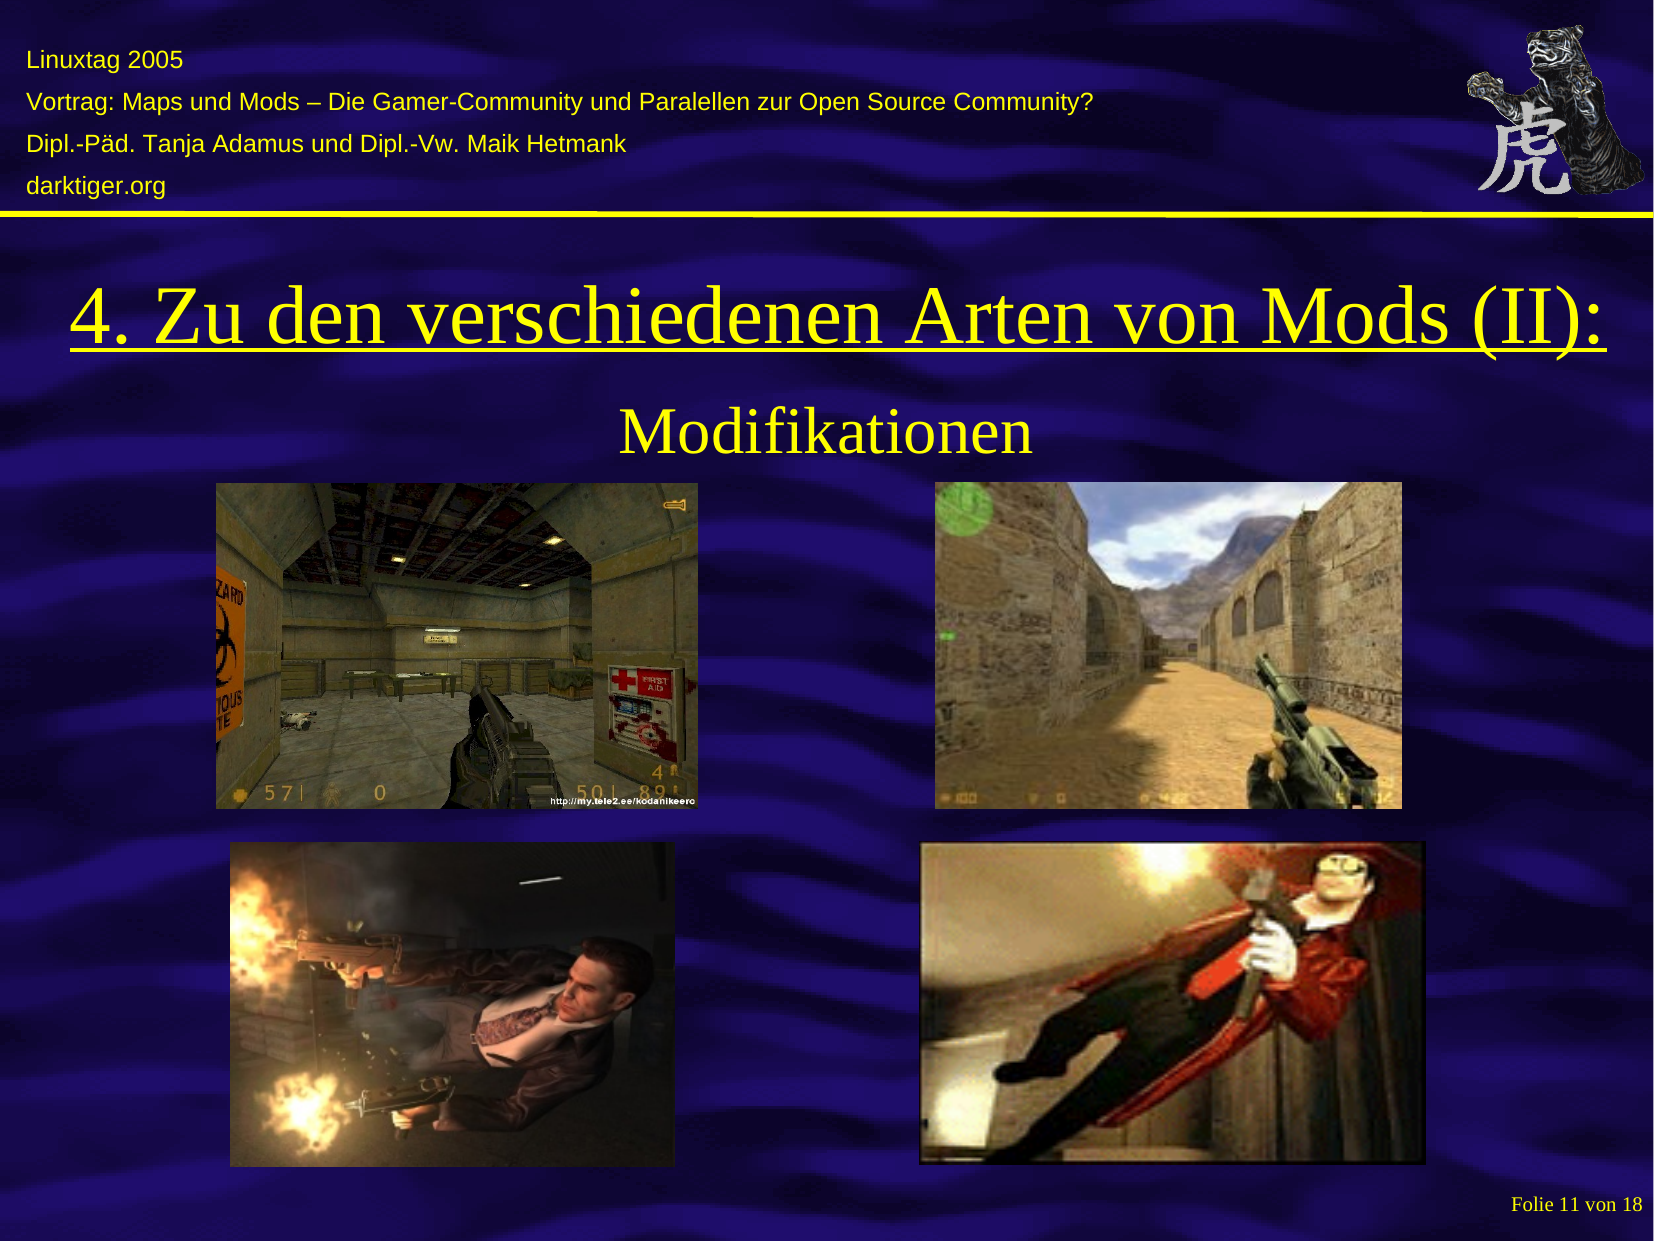

Linuxtag 2005
Vortrag: Maps und Mods – Die Gamer-Community und Paralellen zur Open Source Community?
Dipl.-Päd. Tanja Adamus und Dipl.-Vw. Maik Hetmank
darktiger.org
4. Zu den verschiedenen Arten von Mods (II):
Modifikationen
Folie 11 von 18